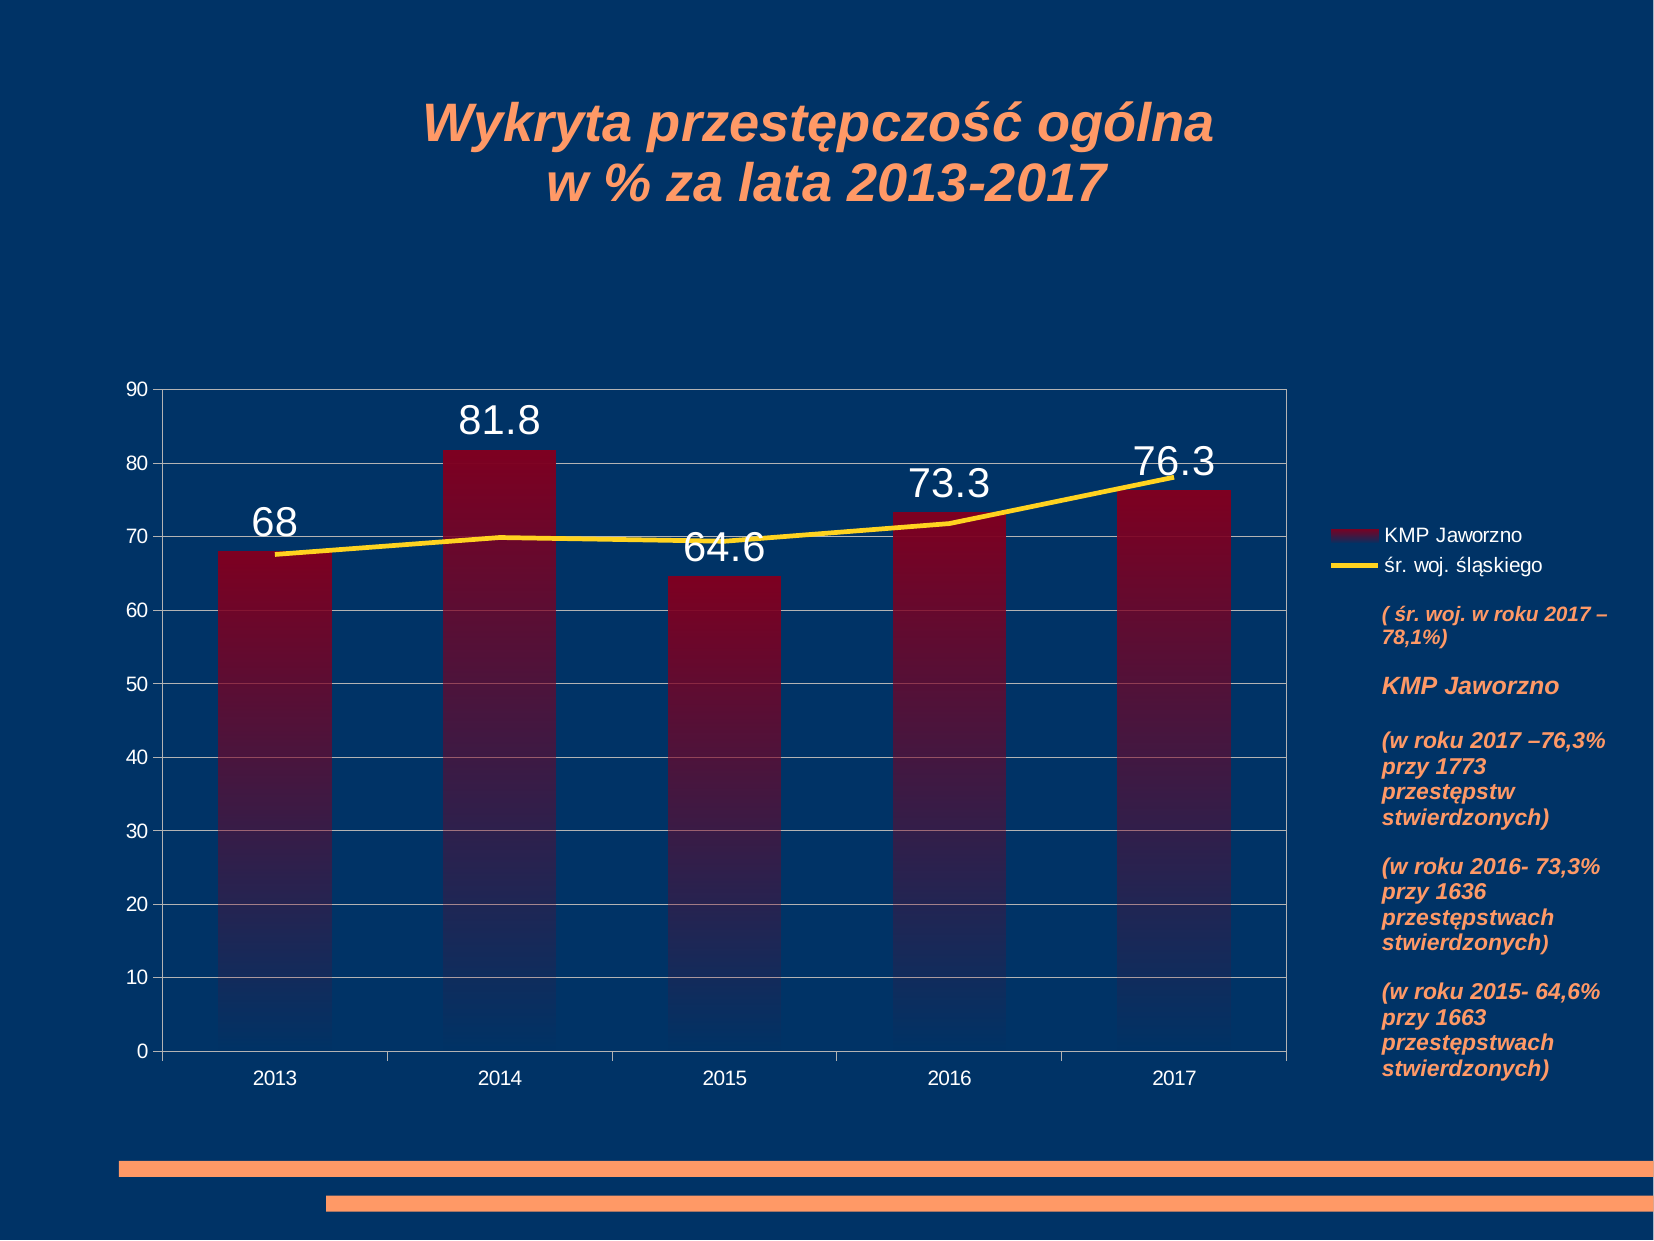

# Wykryta przestępczość ogólna w % za lata 2013-2017
### Chart
| Category | KMP Jaworzno | śr. woj. śląskiego |
|---|---|---|
| 2013 | 68.0 | 67.6 |
| 2014 | 81.8 | 69.9 |
| 2015 | 64.6 | 69.4 |
| 2016 | 73.3 | 71.8 |
| 2017 | 76.3 | 78.1 |( śr. woj. w roku 2017 – 78,1%)
KMP Jaworzno
(w roku 2017 –76,3%
przy 1773
przestępstw
stwierdzonych)
(w roku 2016- 73,3% przy 1636 przestępstwach stwierdzonych)
(w roku 2015- 64,6% przy 1663 przestępstwach stwierdzonych)